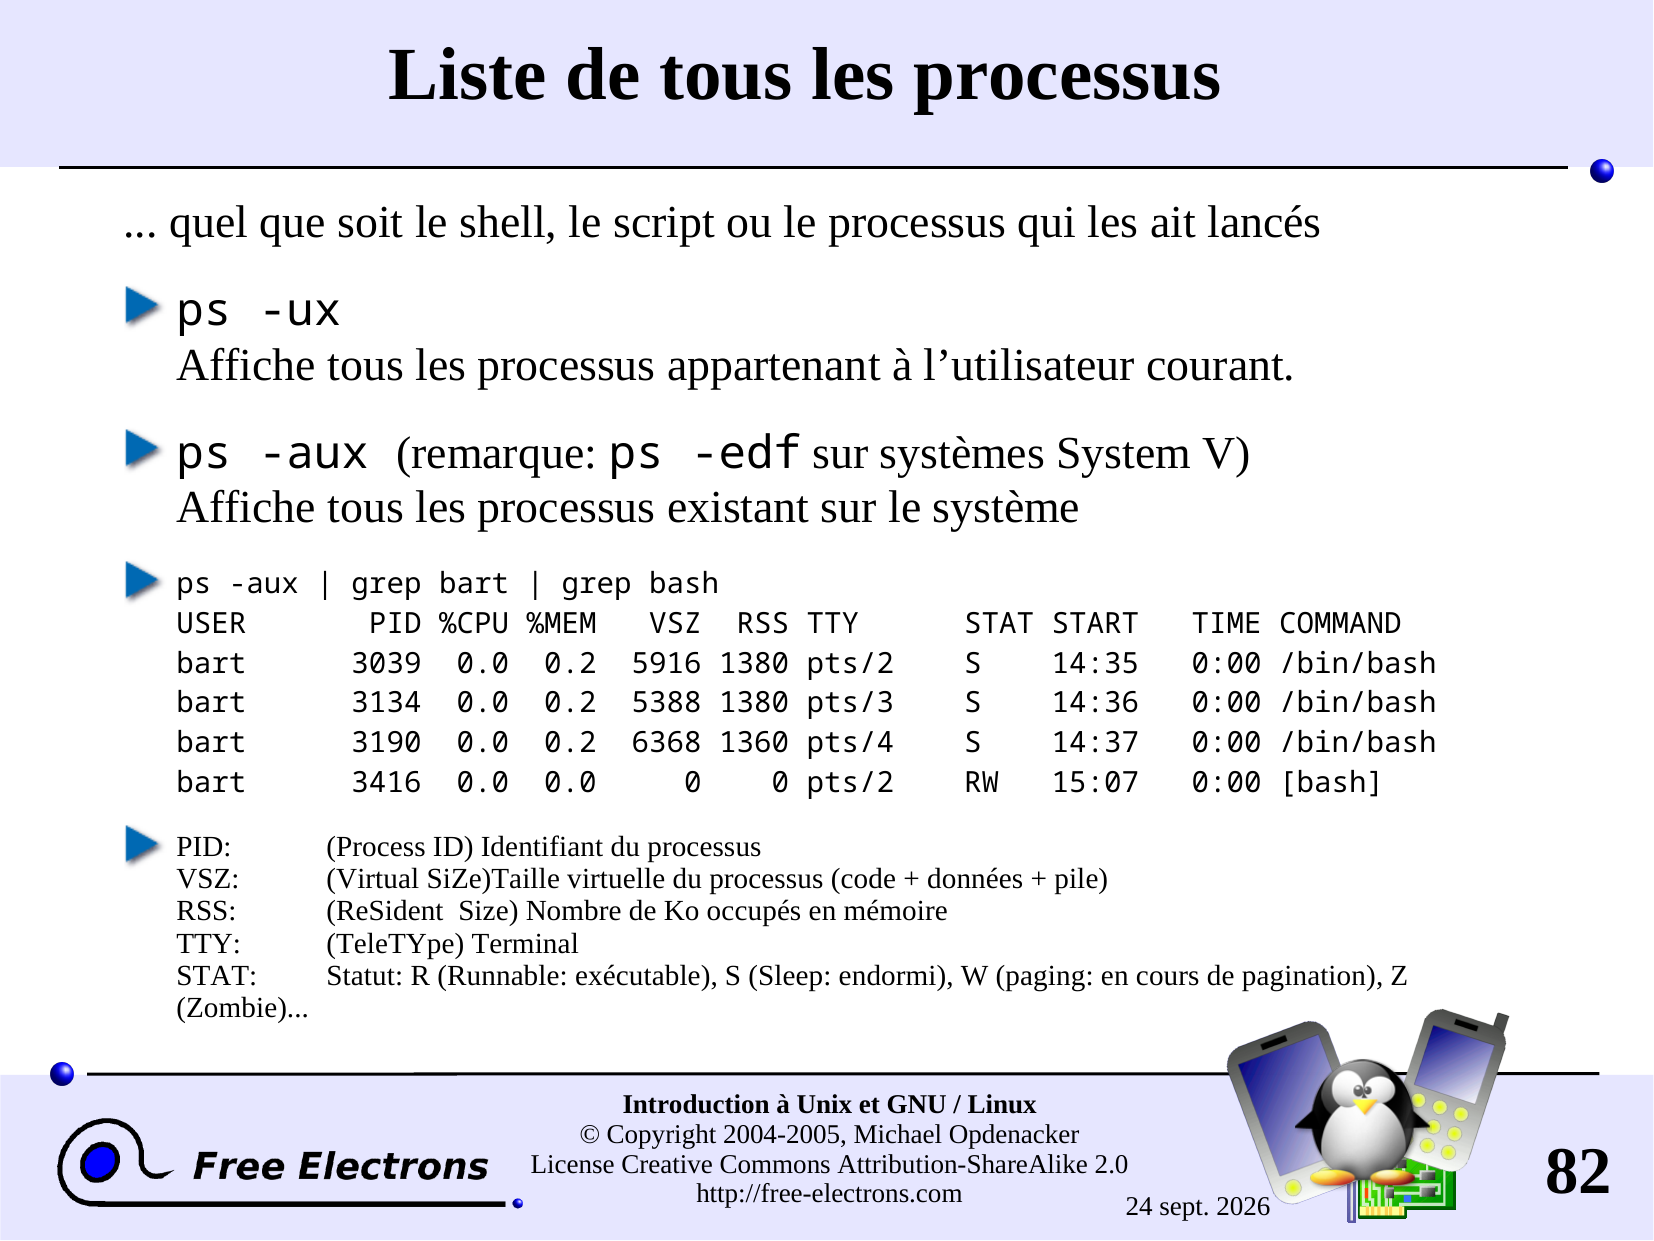

# Liste de tous les processus
... quel que soit le shell, le script ou le processus qui les ait lancés
ps -ux
Affiche tous les processus appartenant à l’utilisateur courant.
ps -aux (remarque: ps -edf sur systèmes System V)
Affiche tous les processus existant sur le système
ps -aux | grep bart | grep bash
USER PID %CPU %MEM VSZ RSS TTY STAT START TIME COMMAND
bart 3039 0.0 0.2 5916 1380 pts/2 S 14:35 0:00 /bin/bash
bart 3134 0.0 0.2 5388 1380 pts/3 S 14:36 0:00 /bin/bash
bart 3190 0.0 0.2 6368 1360 pts/4 S 14:37 0:00 /bin/bash
bart 3416 0.0 0.0 0 0 pts/2 RW 15:07 0:00 [bash]
PID: 		(Process ID) Identifiant du processus
VSZ: 		(Virtual SiZe)Taille virtuelle du processus (code + données + pile)
RSS: 		(ReSident Size) Nombre de Ko occupés en mémoire
TTY: 		(TeleTYpe) Terminal
STAT: 	Statut: R (Runnable: exécutable), S (Sleep: endormi), W (paging: en cours de pagination), Z (Zombie)...